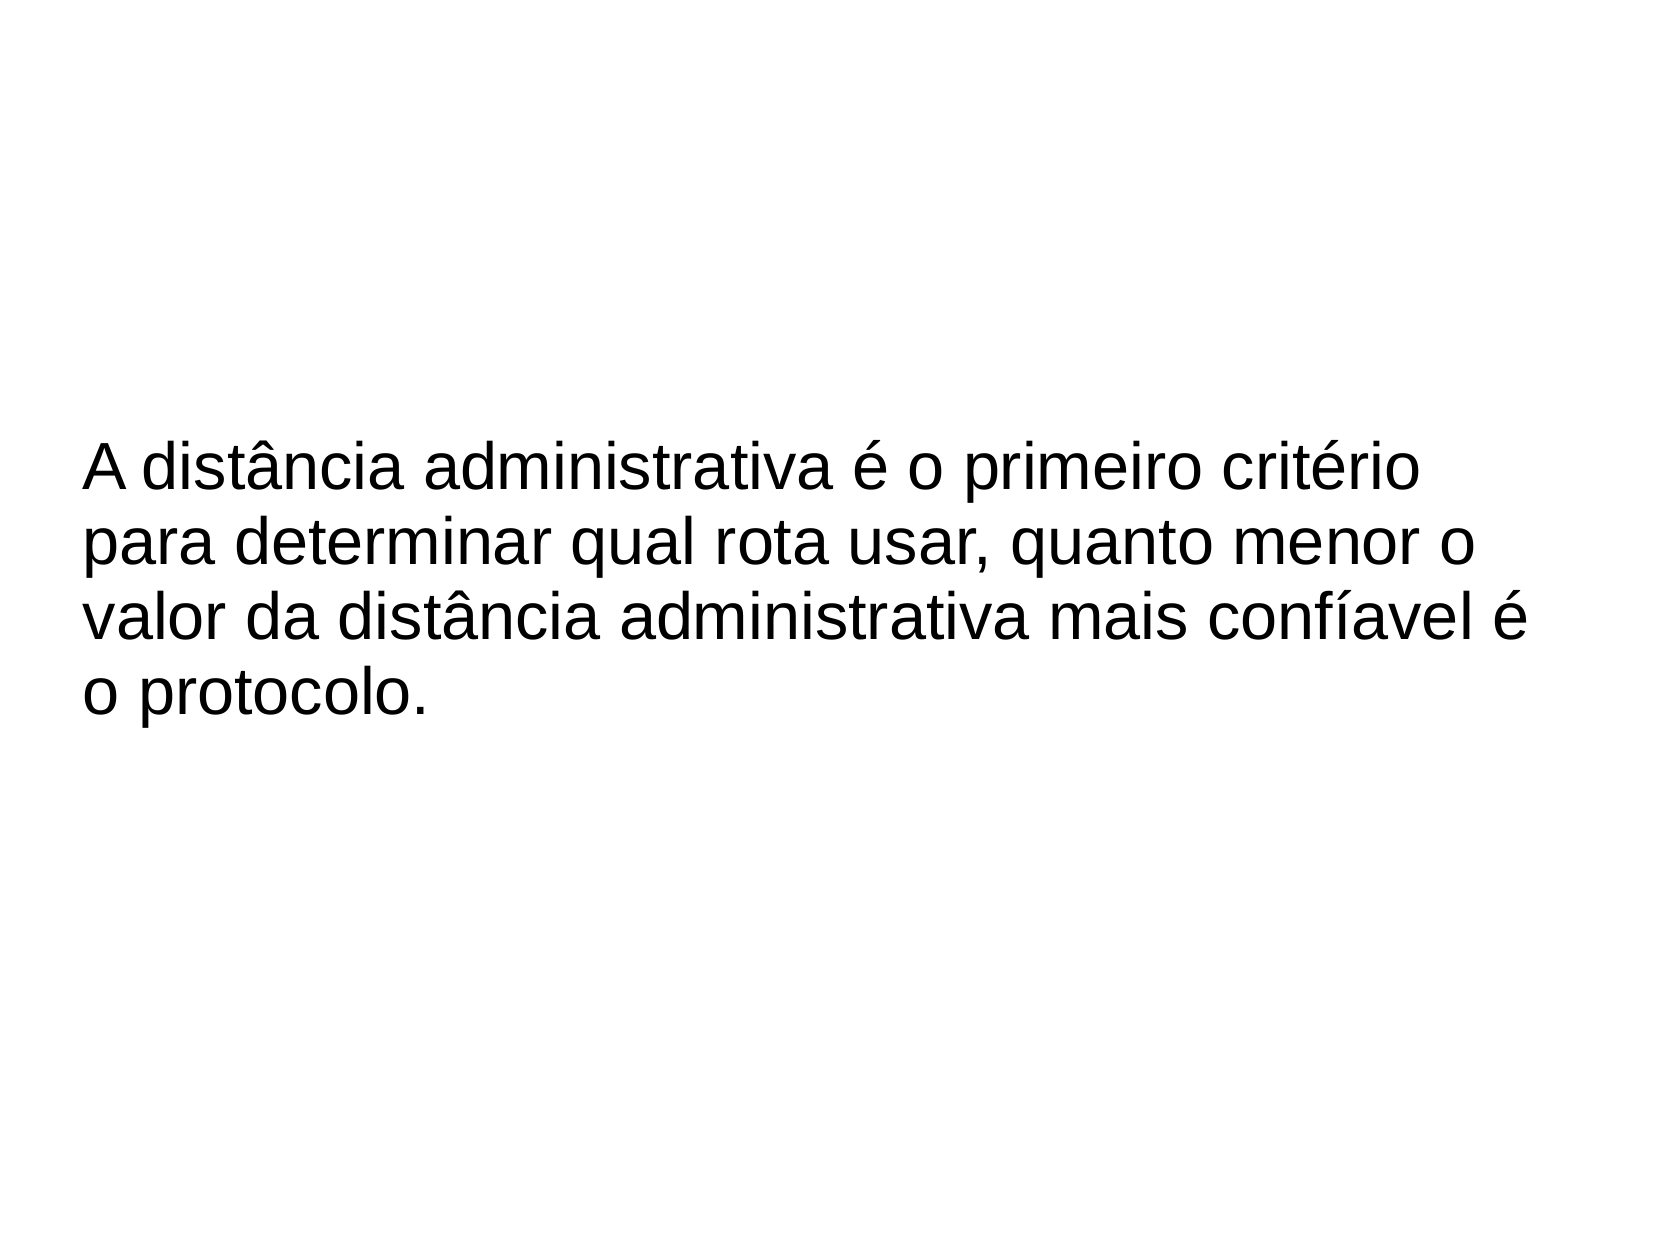

# A distância administrativa é o primeiro critério para determinar qual rota usar, quanto menor o valor da distância administrativa mais confíavel é o protocolo.